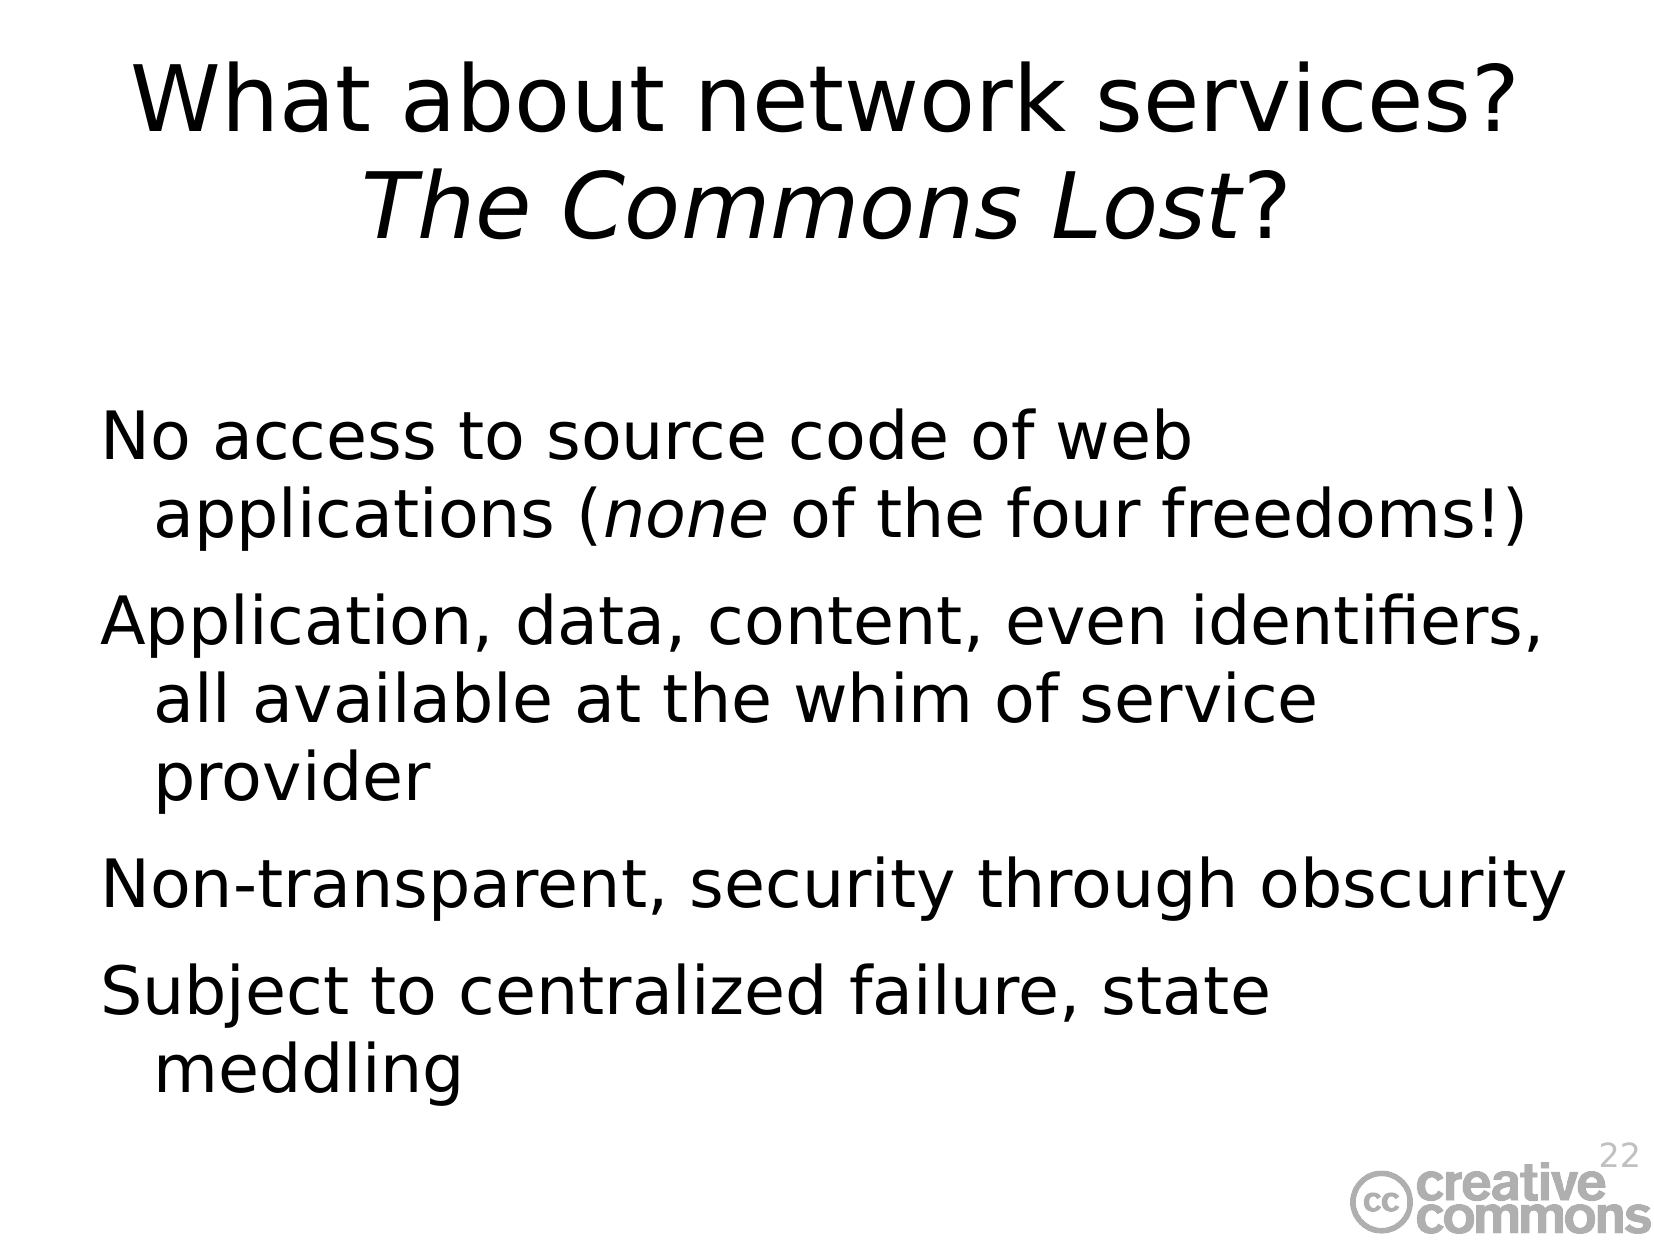

# What about network services? The Commons Lost?
No access to source code of web applications (none of the four freedoms!)
Application, data, content, even identifiers, all available at the whim of service provider
Non-transparent, security through obscurity
Subject to centralized failure, state meddling